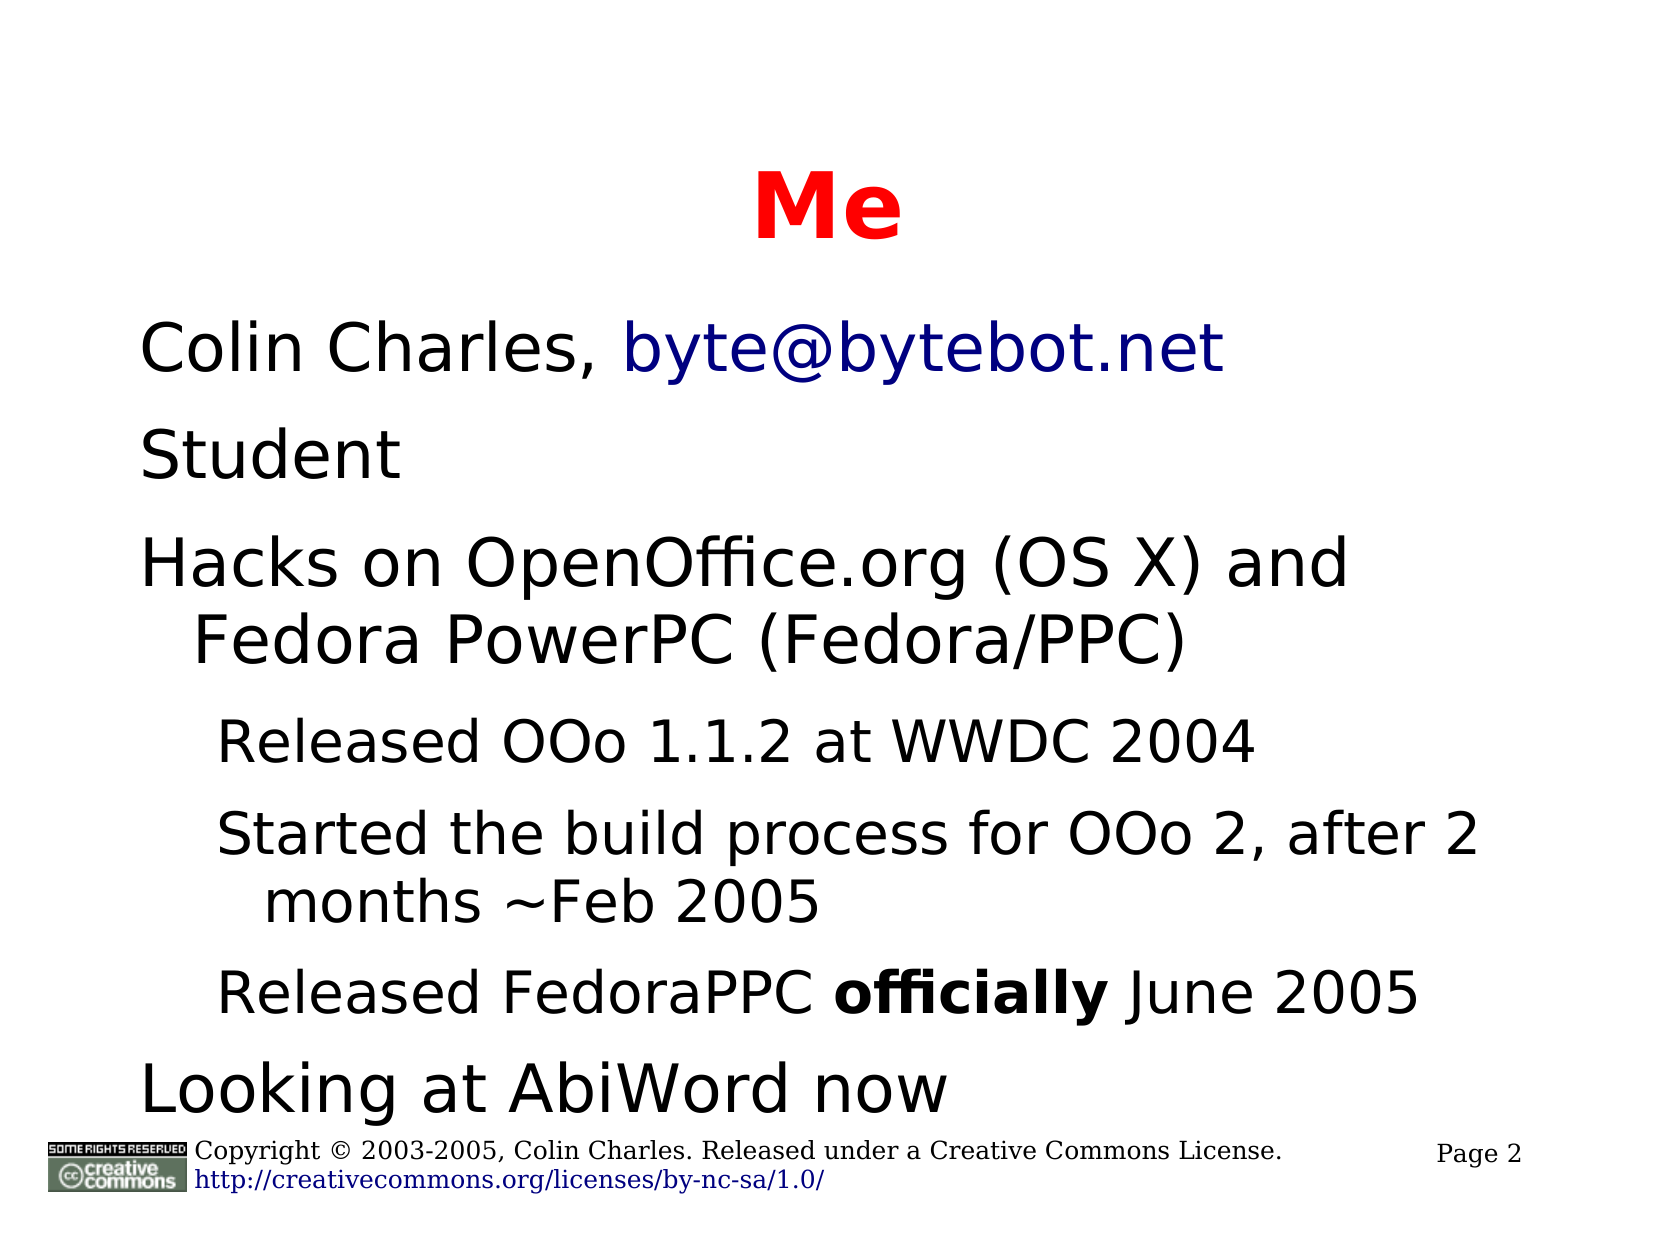

# Me
Colin Charles, byte@bytebot.net
Student
Hacks on OpenOffice.org (OS X) and Fedora PowerPC (Fedora/PPC)
Released OOo 1.1.2 at WWDC 2004
Started the build process for OOo 2, after 2 months ~Feb 2005
Released FedoraPPC officially June 2005
Looking at AbiWord now